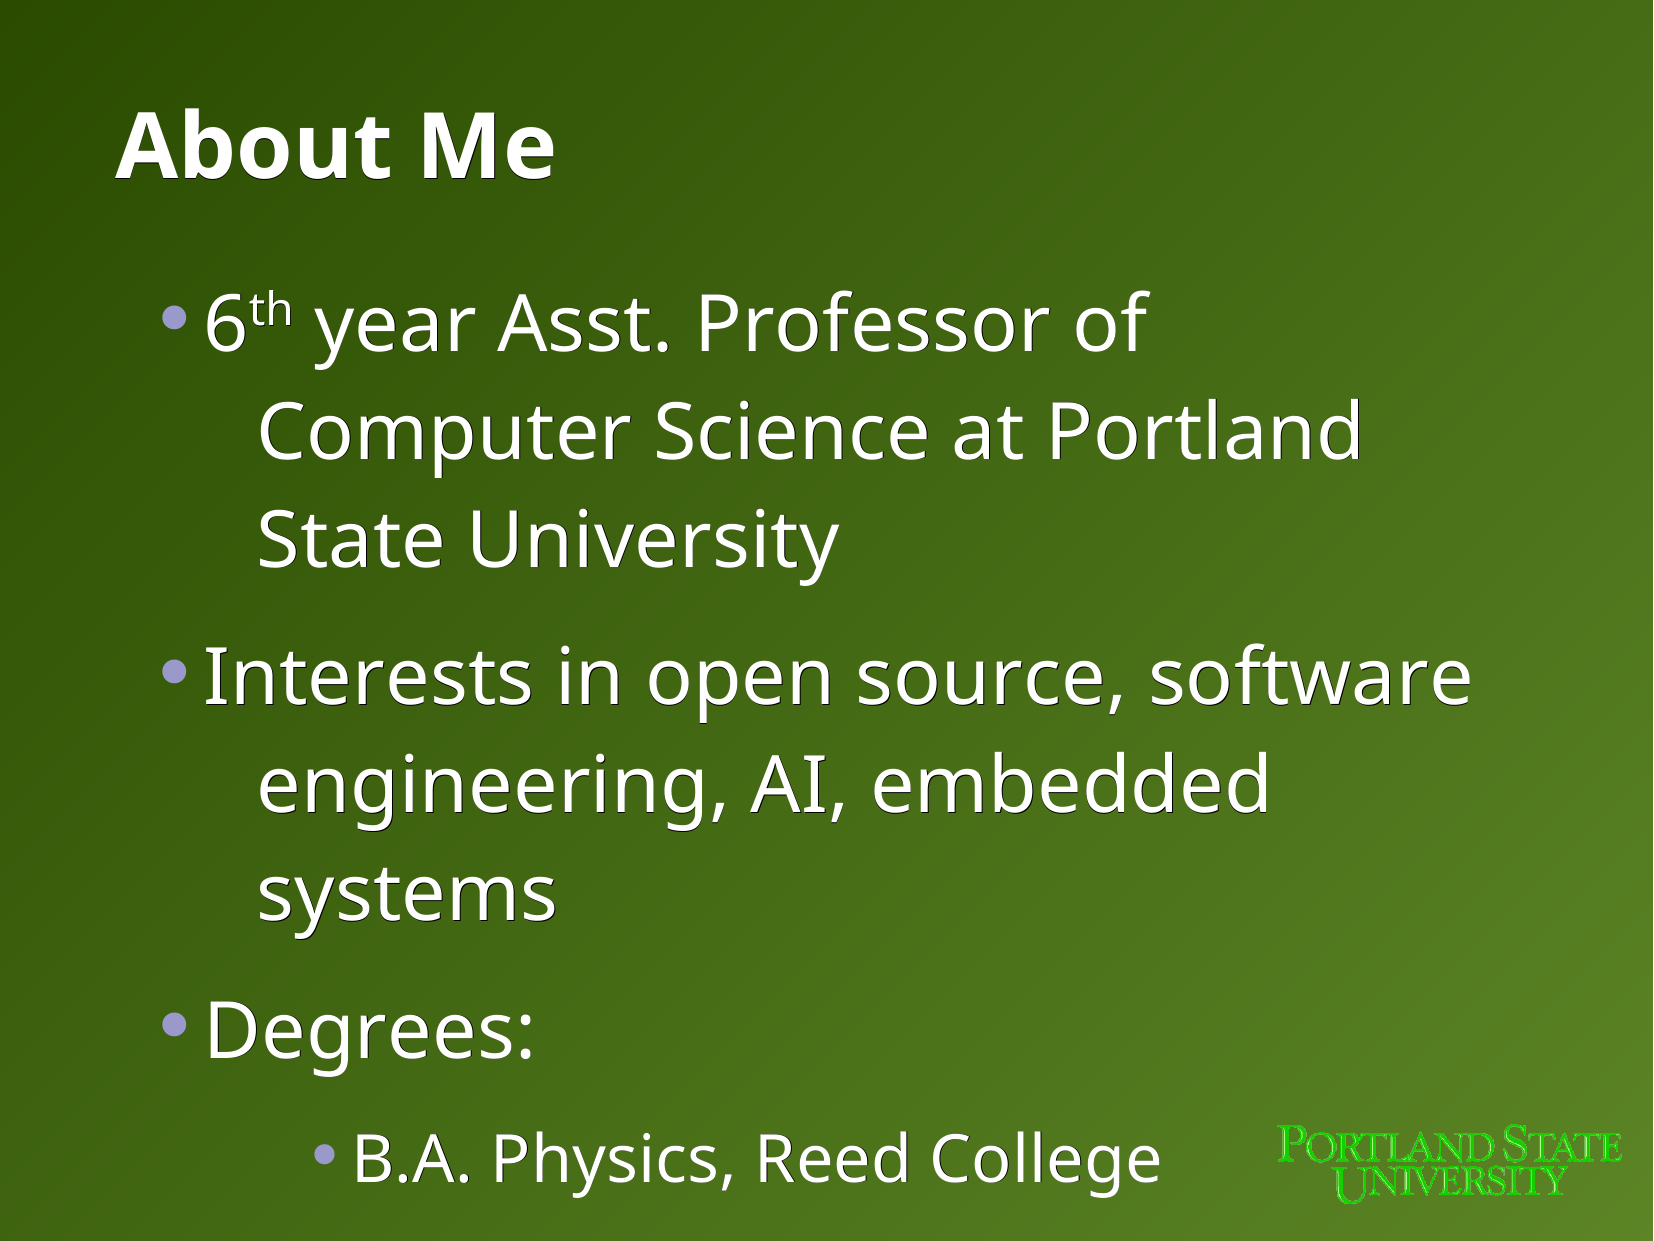

# About Me
6th year Asst. Professor of Computer Science at Portland State University
Interests in open source, software engineering, AI, embedded systems
Degrees:
B.A. Physics, Reed College
Thesis M.Sc. CS, University of Oregon
Ph.D. CS, U. Oregon CIRL